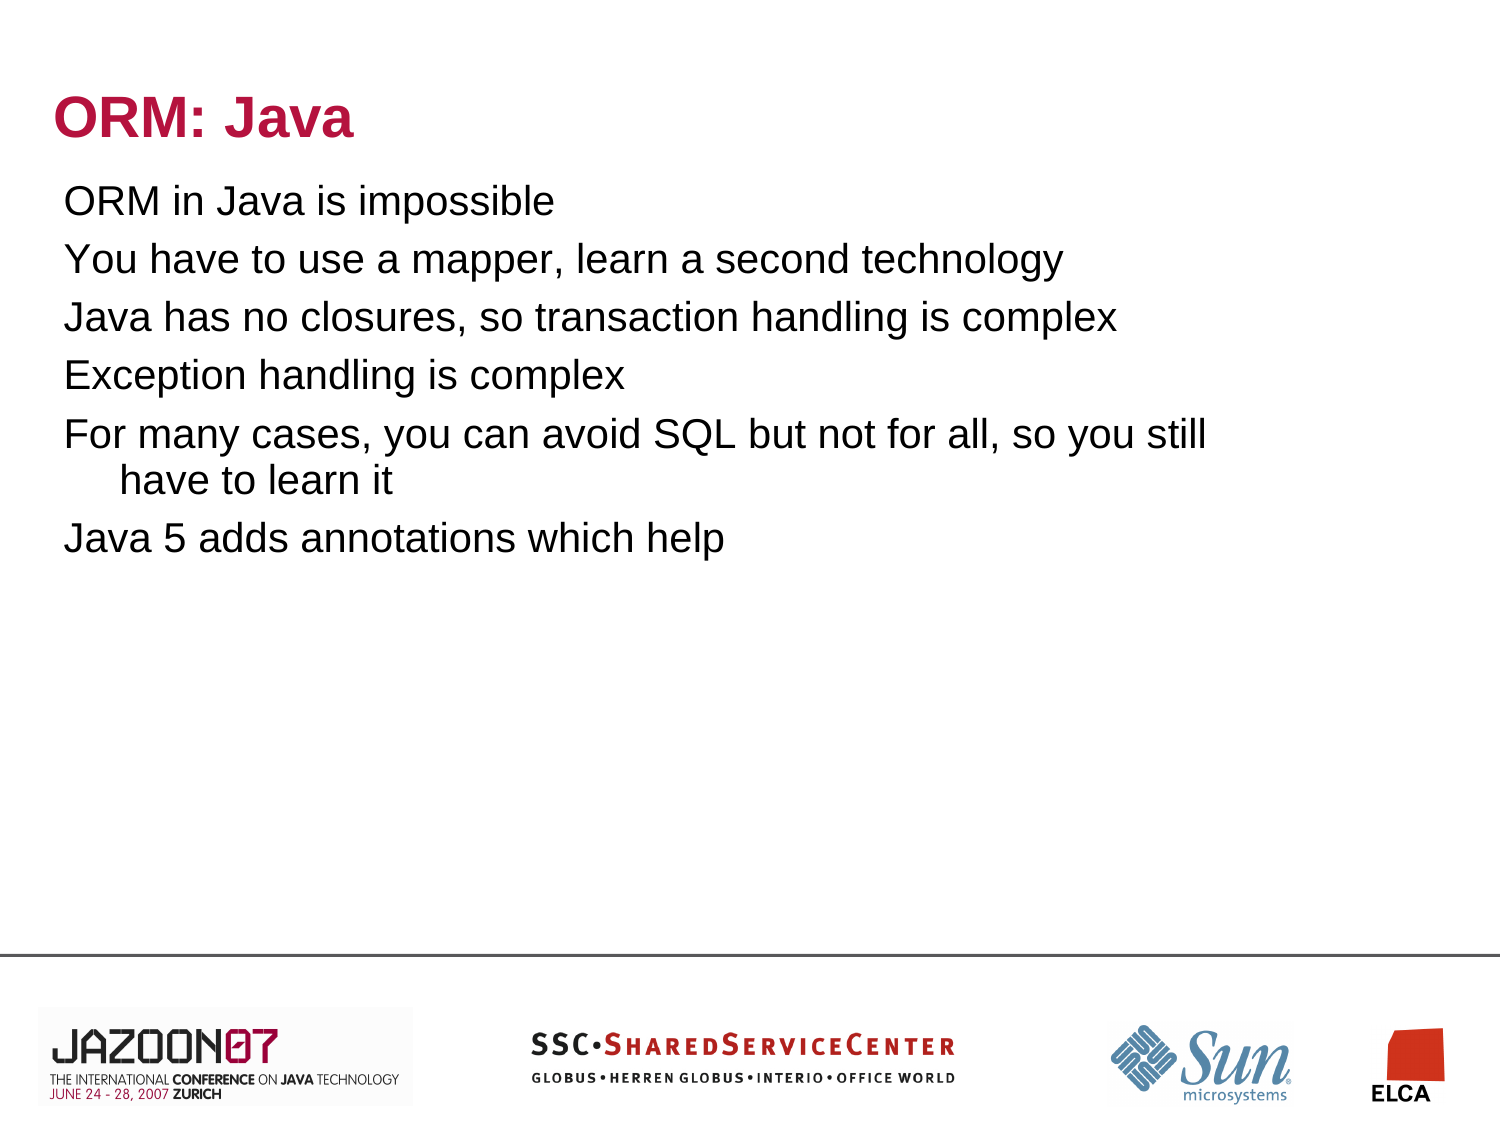

# ORM: Java
ORM in Java is impossible
You have to use a mapper, learn a second technology
Java has no closures, so transaction handling is complex
Exception handling is complex
For many cases, you can avoid SQL but not for all, so you still have to learn it
Java 5 adds annotations which help